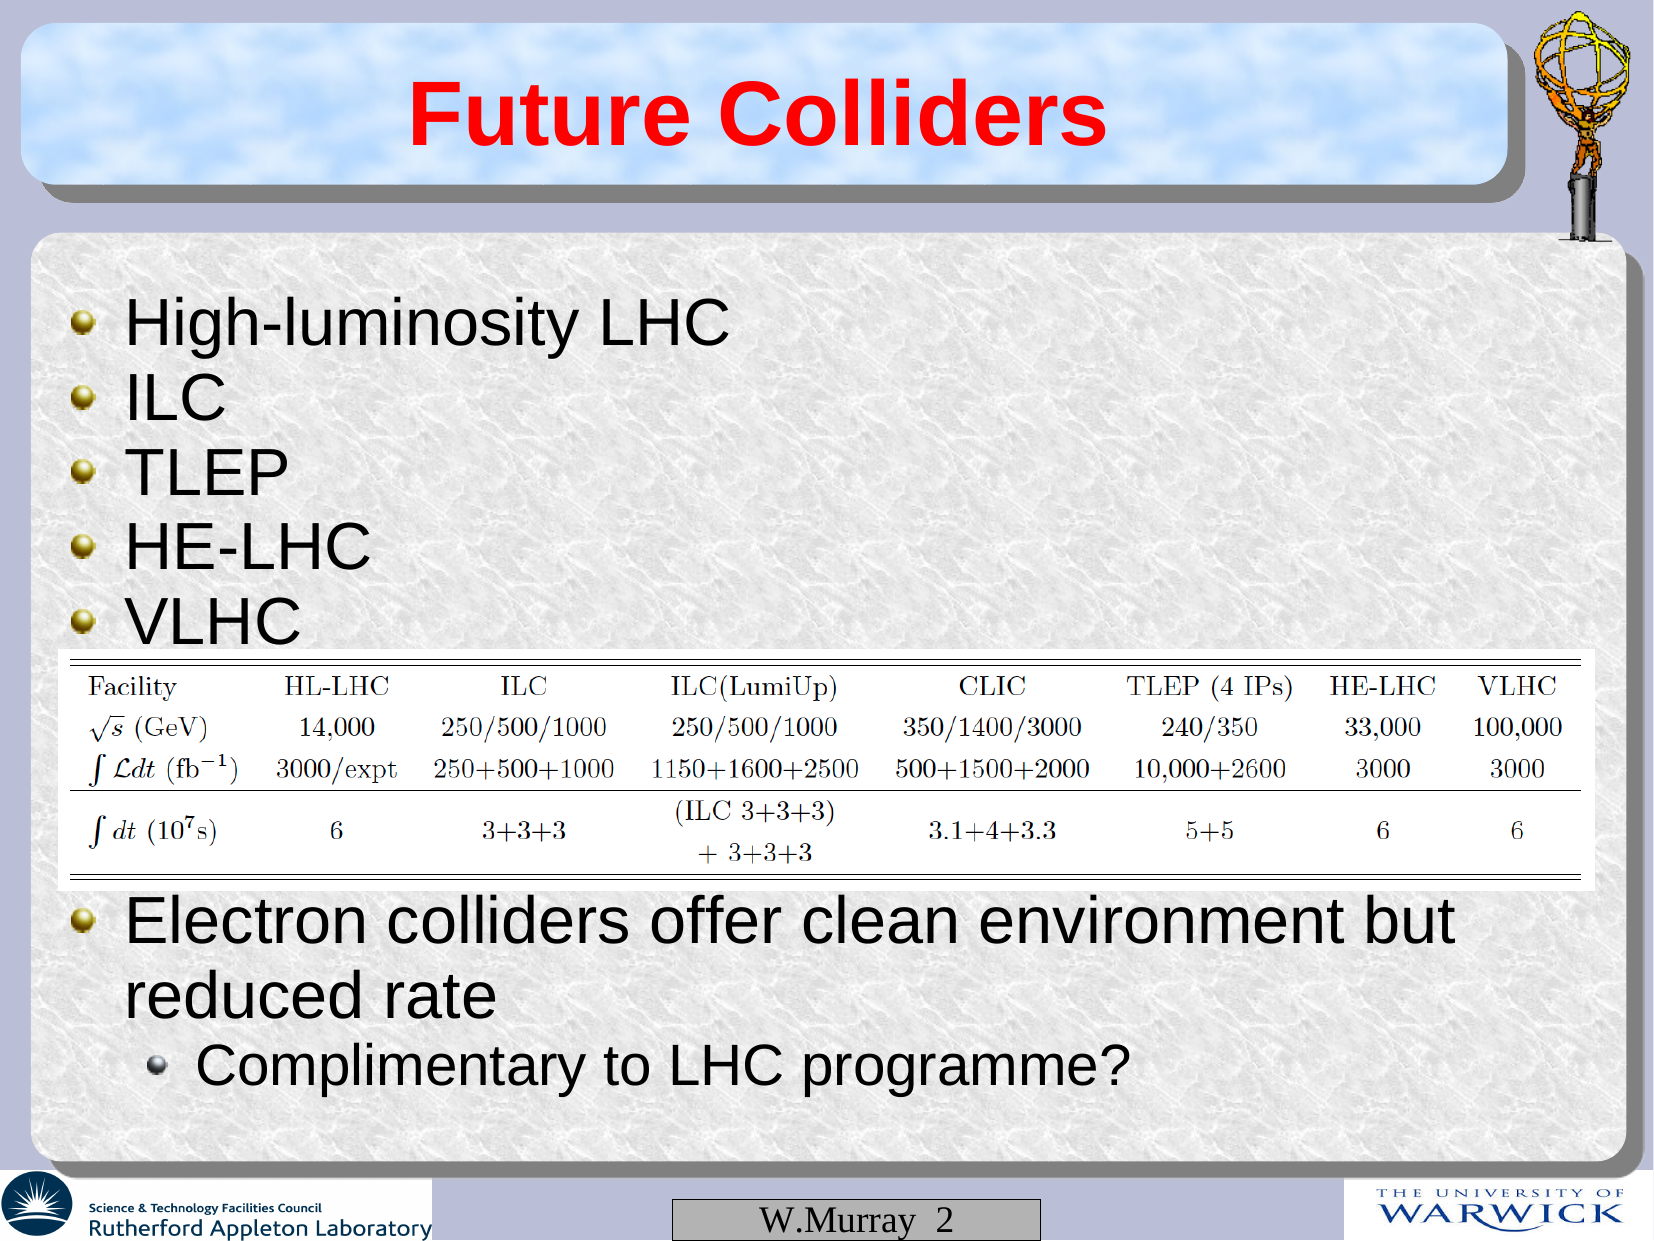

# Future Colliders
High-luminosity LHC
ILC
TLEP
HE-LHC
VLHC
Electron colliders offer clean environment but reduced rate
Complimentary to LHC programme?